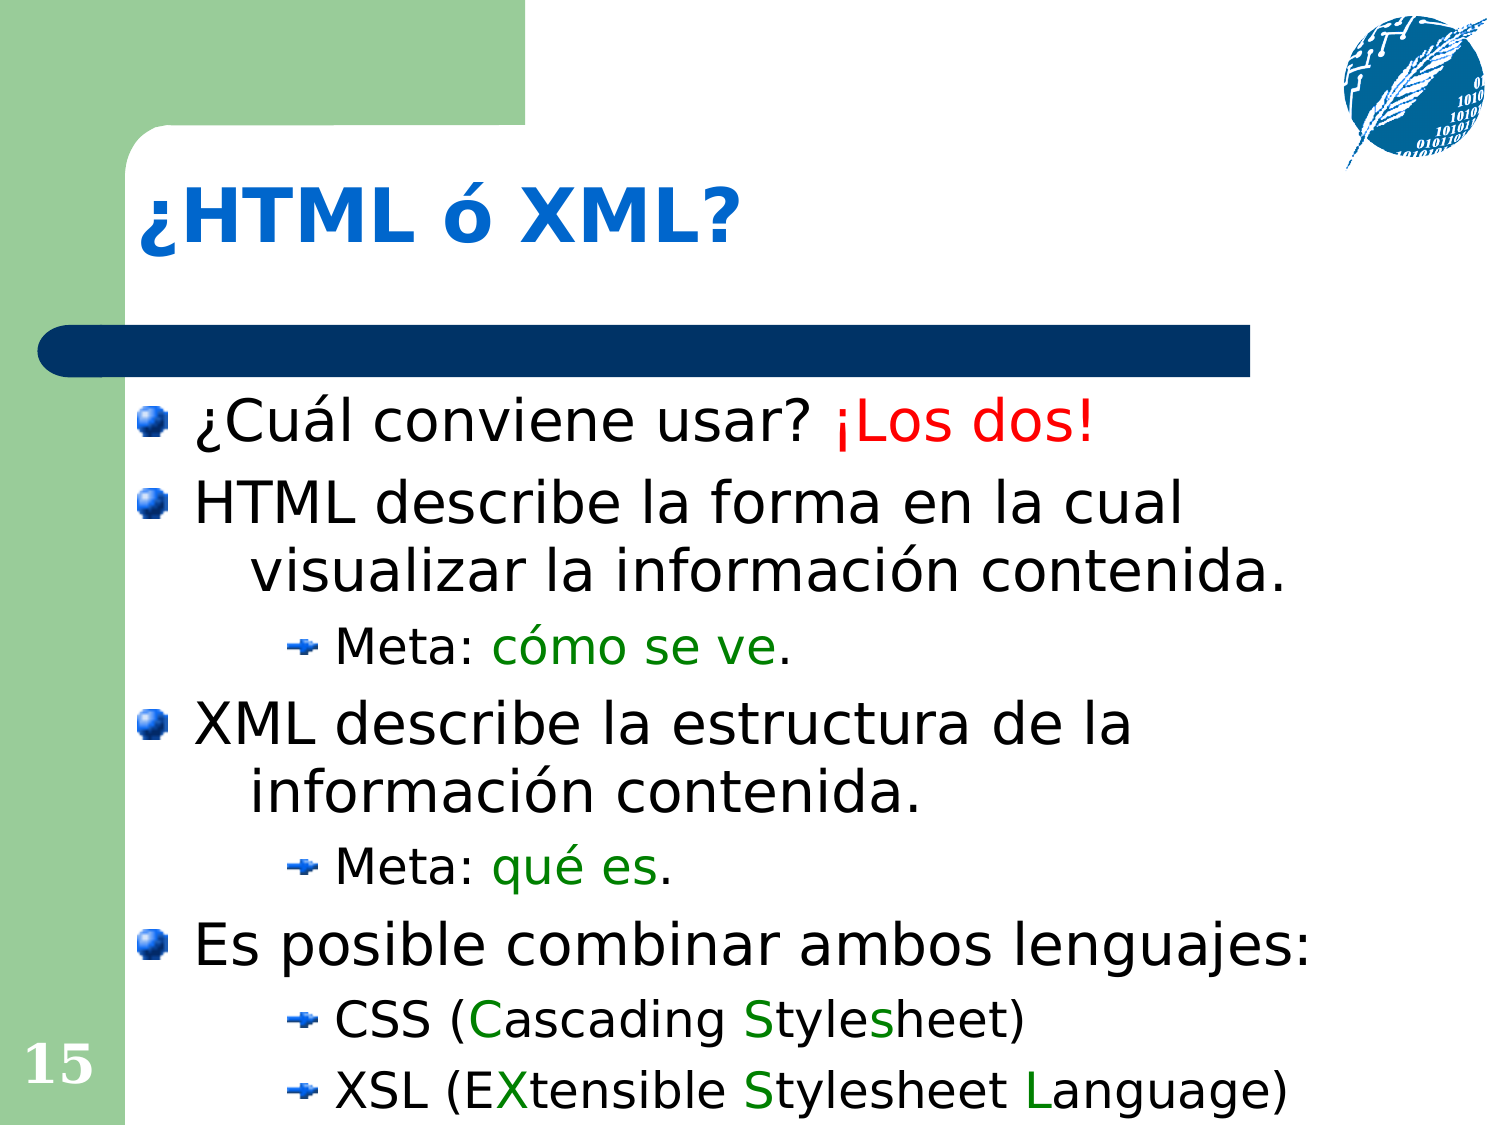

# ¿HTML ó XML?
¿Cuál conviene usar? ¡Los dos!
HTML describe la forma en la cual visualizar la información contenida.
Meta: cómo se ve.
XML describe la estructura de la información contenida.
Meta: qué es.
Es posible combinar ambos lenguajes:
CSS (Cascading Stylesheet)
XSL (EXtensible Stylesheet Language)
15